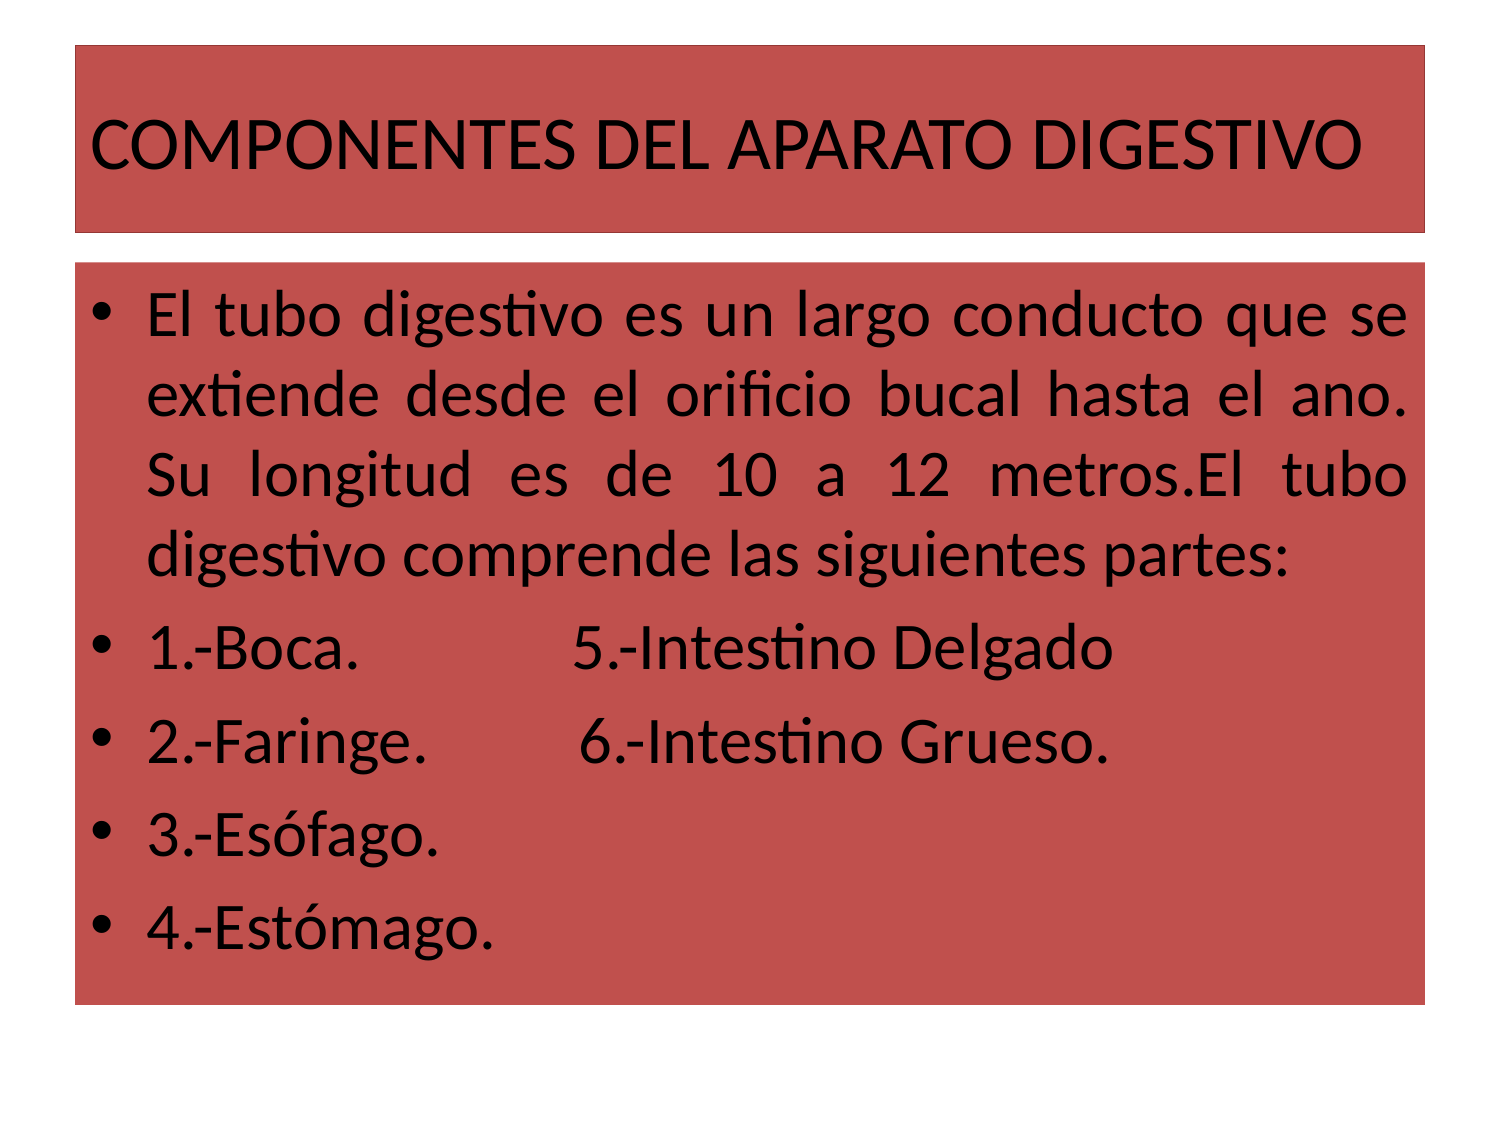

# COMPONENTES DEL APARATO DIGESTIVO
El tubo digestivo es un largo conducto que se extiende desde el orificio bucal hasta el ano. Su longitud es de 10 a 12 metros.El tubo digestivo comprende las siguientes partes:
1.-Boca. 5.-Intestino Delgado
2.-Faringe. 6.-Intestino Grueso.
3.-Esófago.
4.-Estómago.